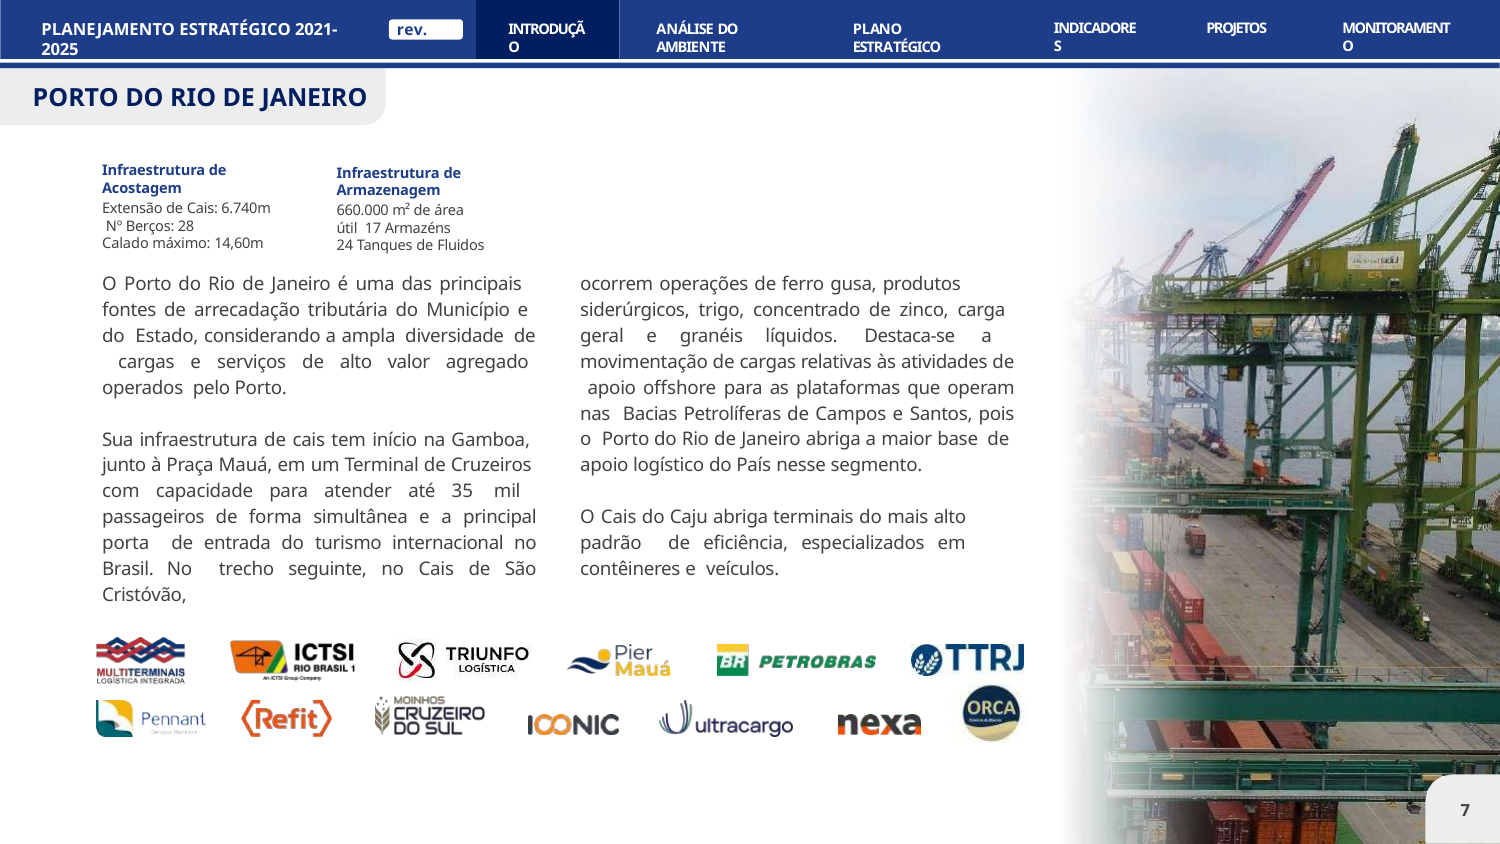

PLANEJAMENTO ESTRATÉGICO 2021-2025
INDICADORES
PROJETOS
MONITORAMENTO
rev. 2022
INTRODUÇÃO
ANÁLISE DO AMBIENTE
PLANO ESTRATÉGICO
PORTO DO RIO DE JANEIRO
Infraestrutura de Acostagem
Extensão de Cais: 6.740m Nº Berços: 28
Calado máximo: 14,60m
Infraestrutura de Armazenagem
660.000 m² de área útil 17 Armazéns
24 Tanques de Fluidos
O Porto do Rio de Janeiro é uma das principais fontes de arrecadação tributária do Município e do Estado, considerando a ampla diversidade de cargas e serviços de alto valor agregado operados pelo Porto.
ocorrem operações de ferro gusa, produtos siderúrgicos, trigo, concentrado de zinco, carga
geral e granéis líquidos. Destaca-se a movimentação de cargas relativas às atividades de apoio offshore para as plataformas que operam nas Bacias Petrolíferas de Campos e Santos, pois o Porto do Rio de Janeiro abriga a maior base de apoio logístico do País nesse segmento.
Sua infraestrutura de cais tem início na Gamboa, junto à Praça Mauá, em um Terminal de Cruzeiros com capacidade para atender até 35 mil passageiros de forma simultânea e a principal porta de entrada do turismo internacional no Brasil. No trecho seguinte, no Cais de São Cristóvão,
O Cais do Caju abriga terminais do mais alto padrão de eﬁciência, especializados em contêineres e veículos.